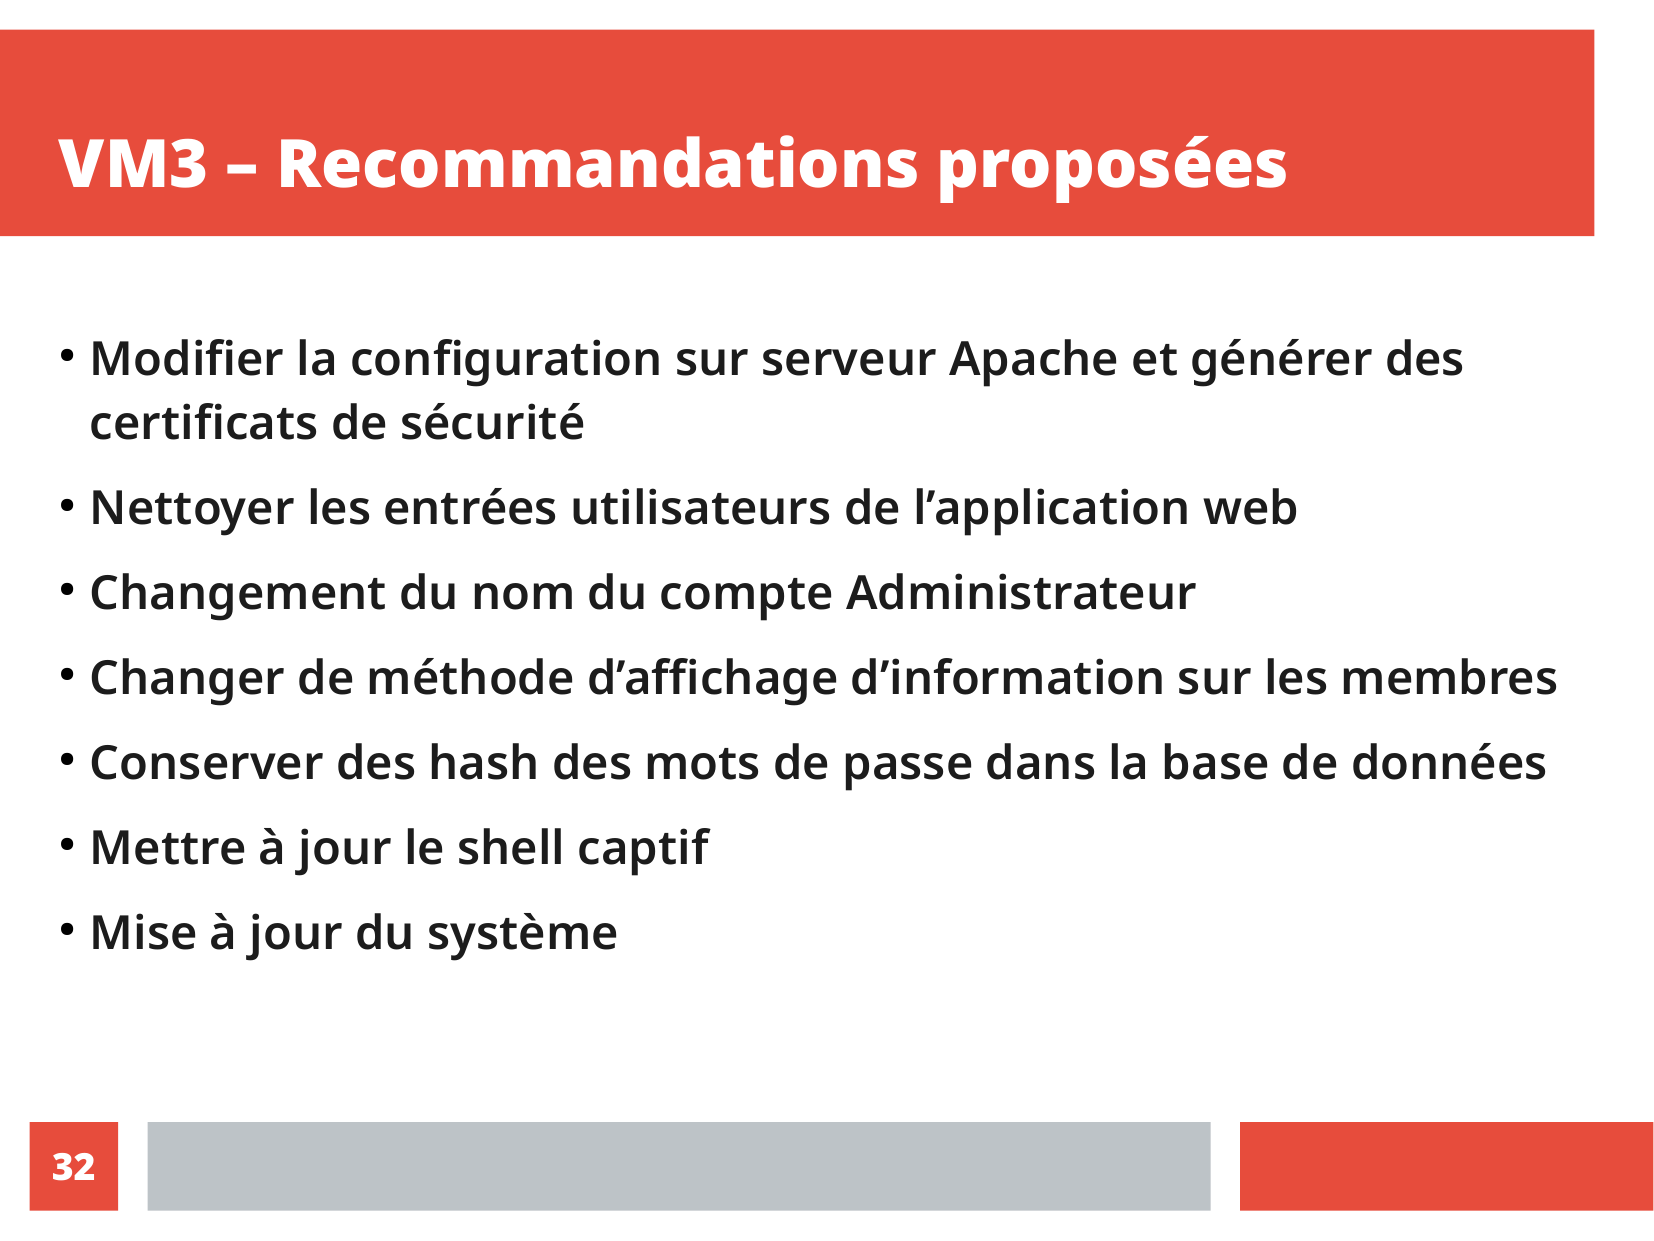

# VM3 – Recommandations proposées
Modifier la configuration sur serveur Apache et générer des certificats de sécurité
Nettoyer les entrées utilisateurs de l’application web
Changement du nom du compte Administrateur
Changer de méthode d’affichage d’information sur les membres
Conserver des hash des mots de passe dans la base de données
Mettre à jour le shell captif
Mise à jour du système
32